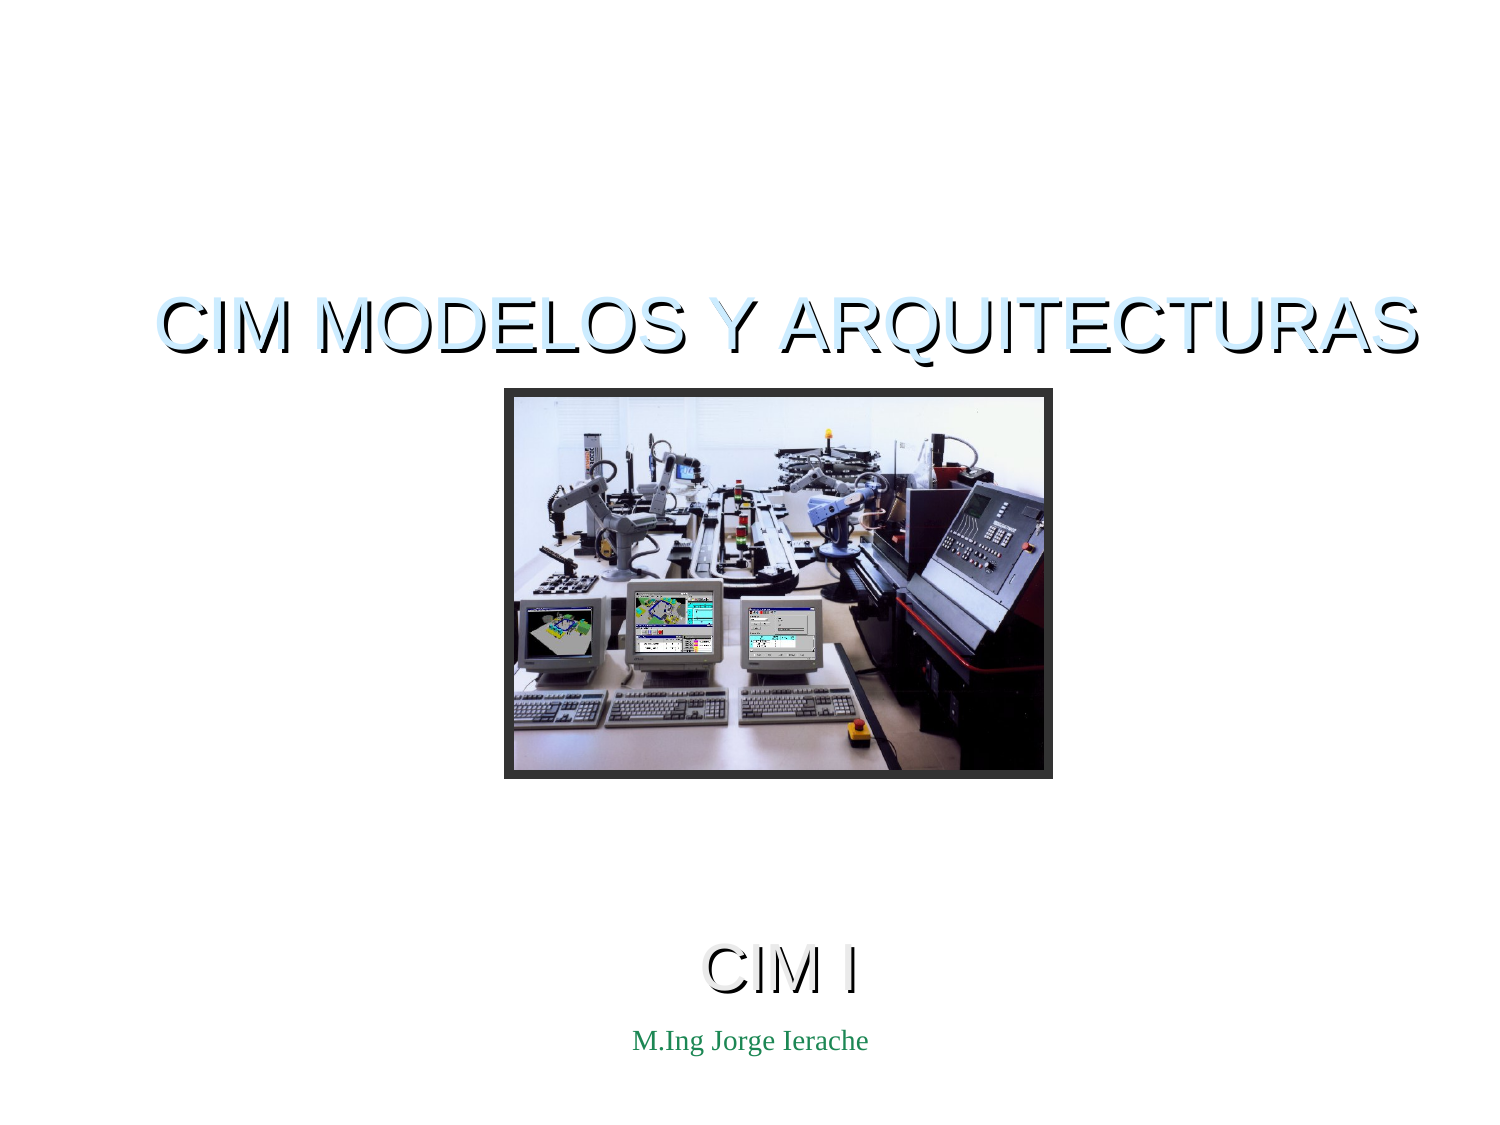

# CIM MODELOS Y ARQUITECTURAS
CIM I
M.Ing Jorge Ierache